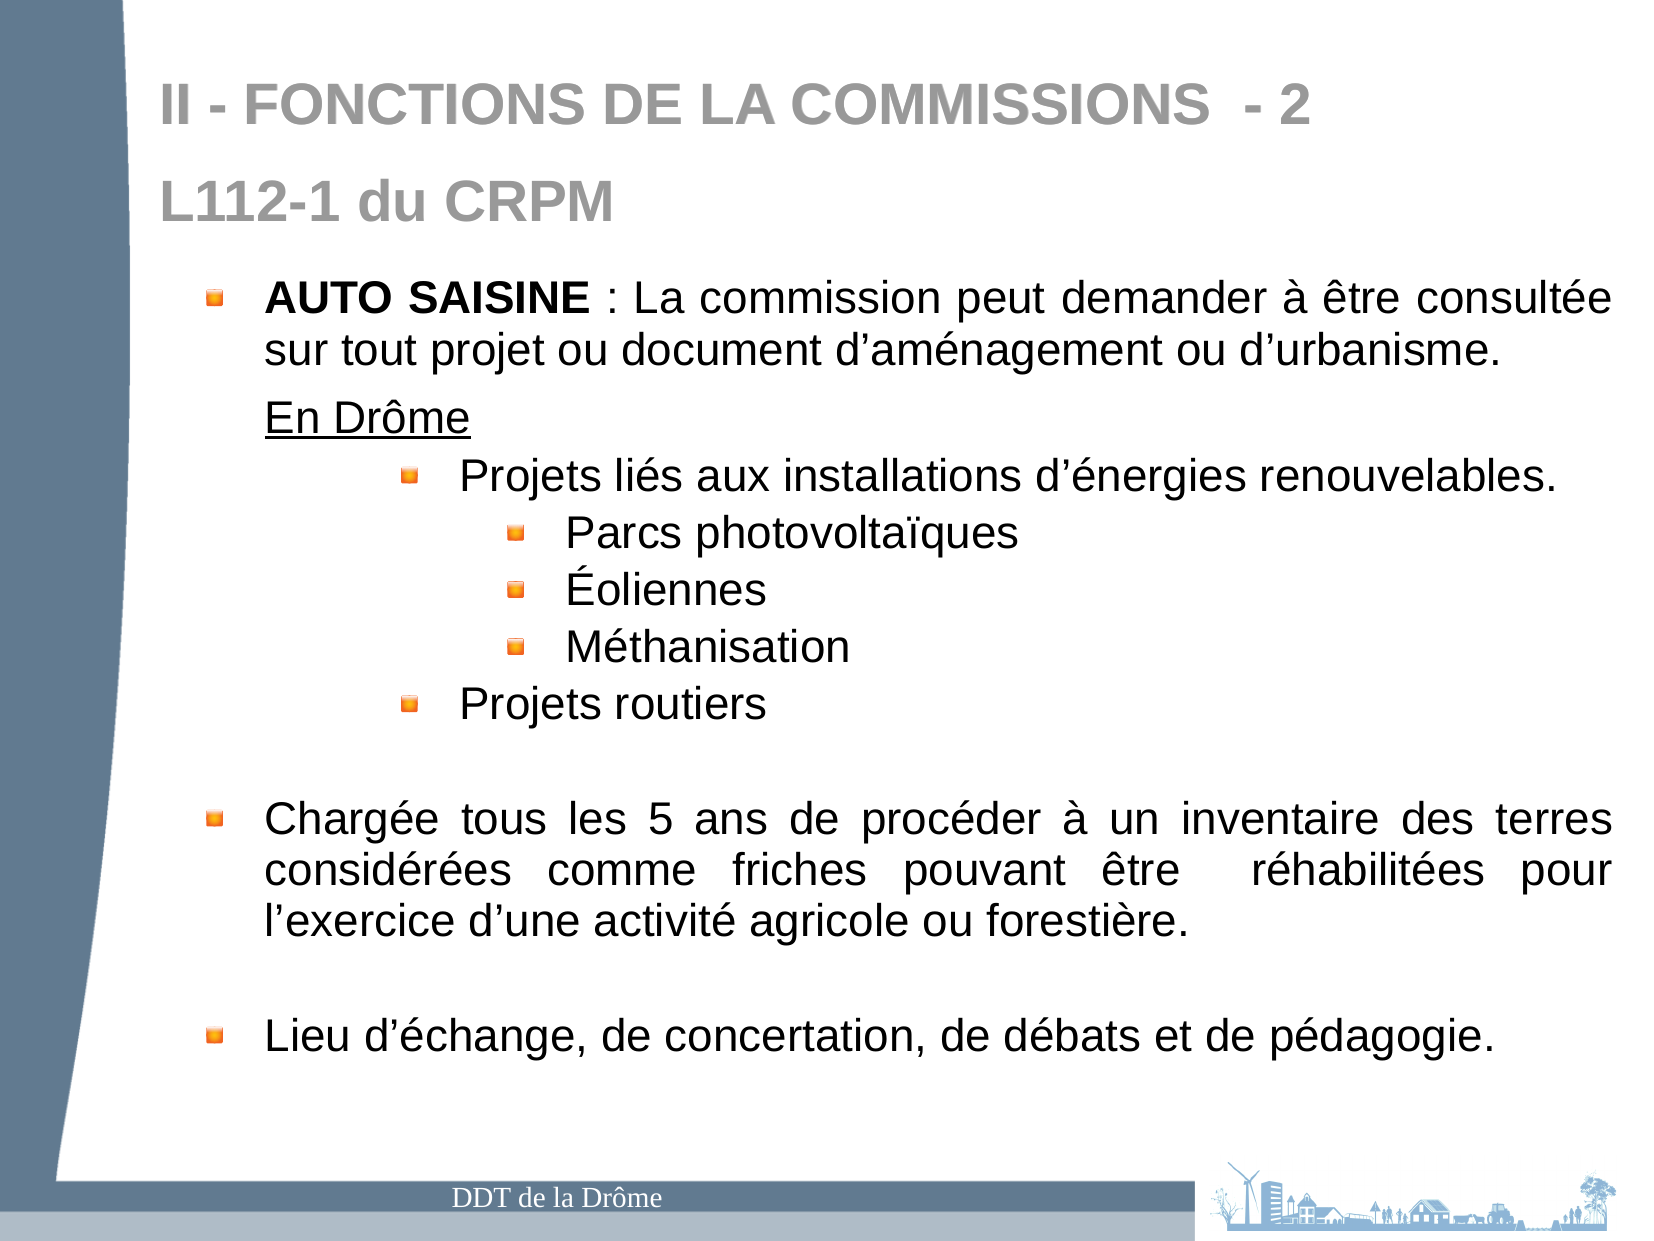

# II - FONCTIONS DE LA COMMISSIONS - 2 L112-1 du CRPM
AUTO SAISINE : La commission peut demander à être consultée sur tout projet ou document d’aménagement ou d’urbanisme.
En Drôme
Projets liés aux installations d’énergies renouvelables.
Parcs photovoltaïques
Éoliennes
Méthanisation
Projets routiers
Chargée tous les 5 ans de procéder à un inventaire des terres considérées comme friches pouvant être réhabilitées pour l’exercice d’une activité agricole ou forestière.
Lieu d’échange, de concertation, de débats et de pédagogie.
 DDT de la Drôme